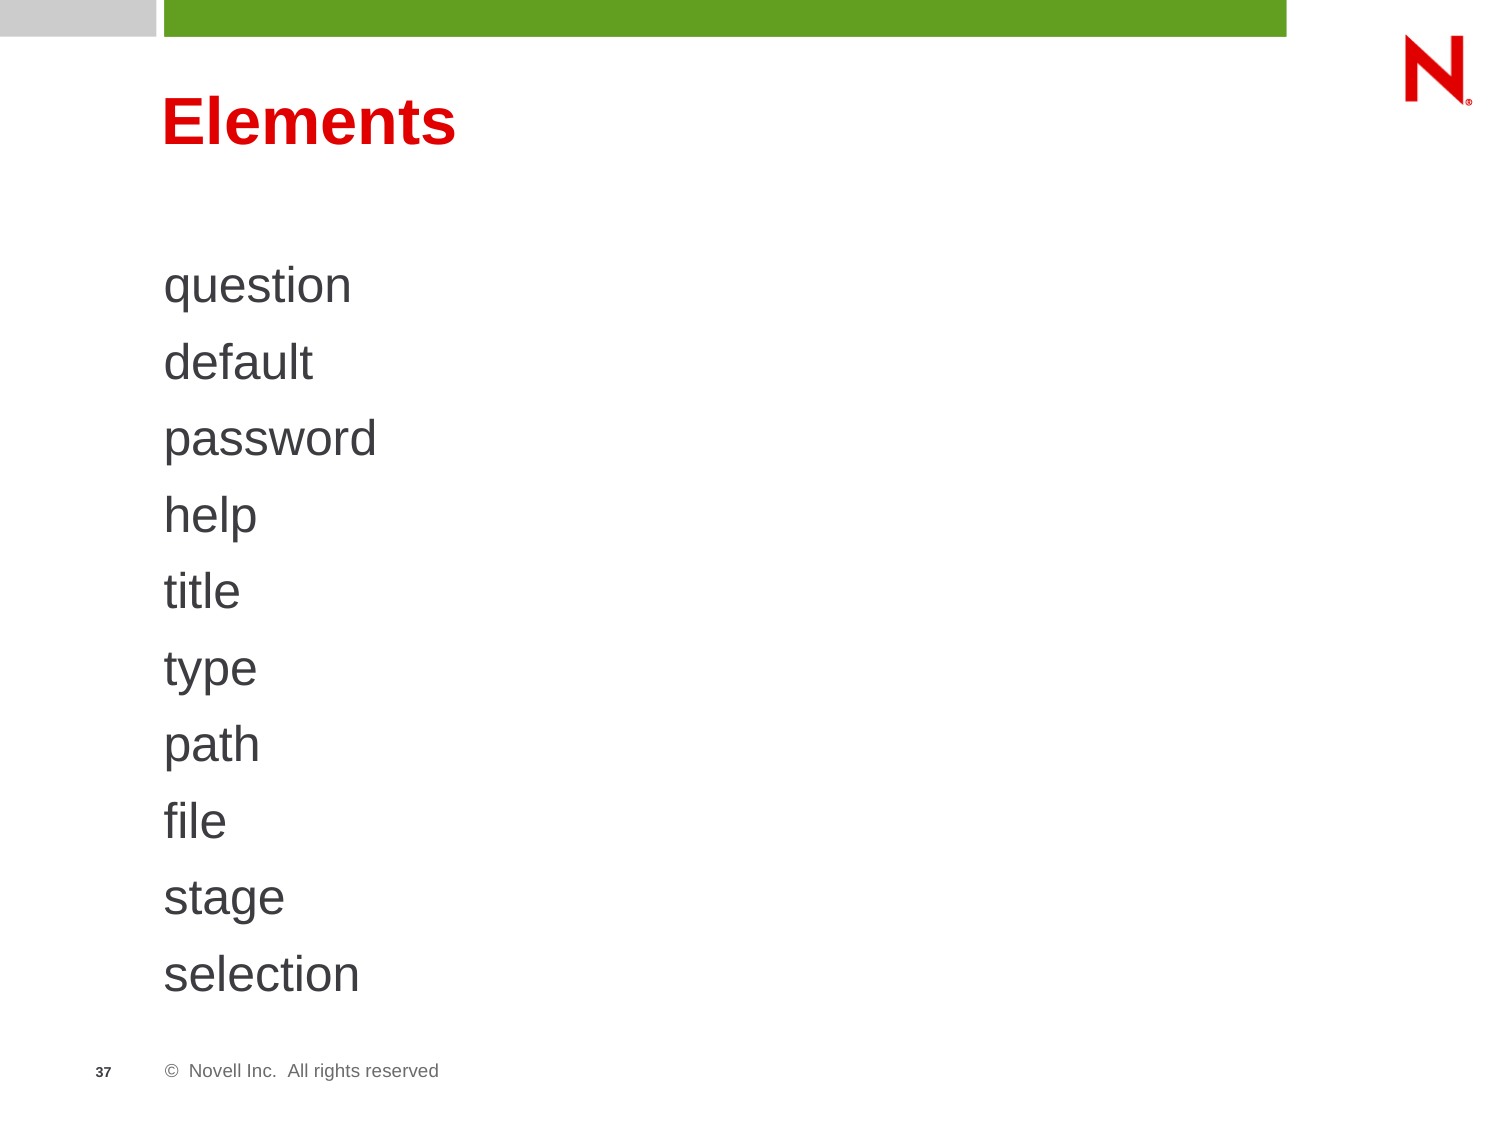

# Elements
question
default
password
help
title
type
path
file
stage
selection